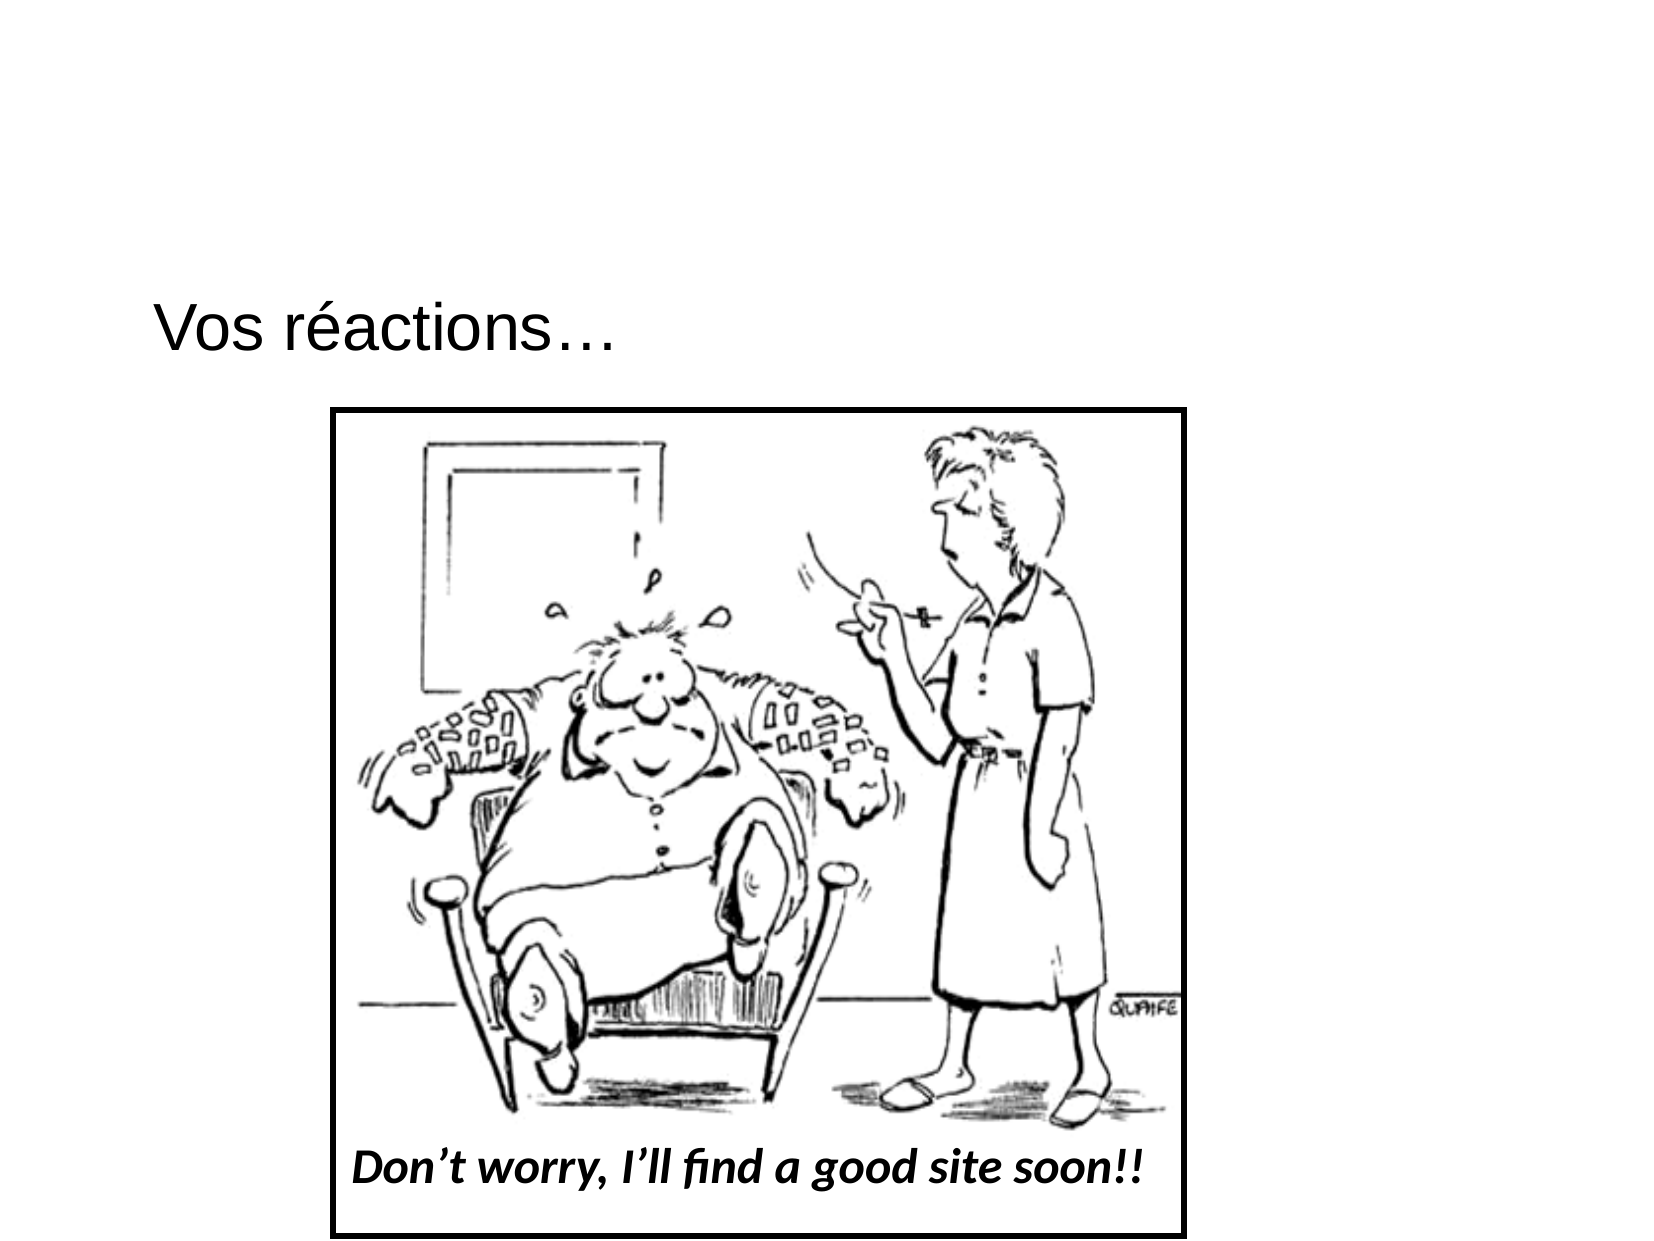

#
Vos réactions…
Don’t worry, I’ll find a good site soon!!